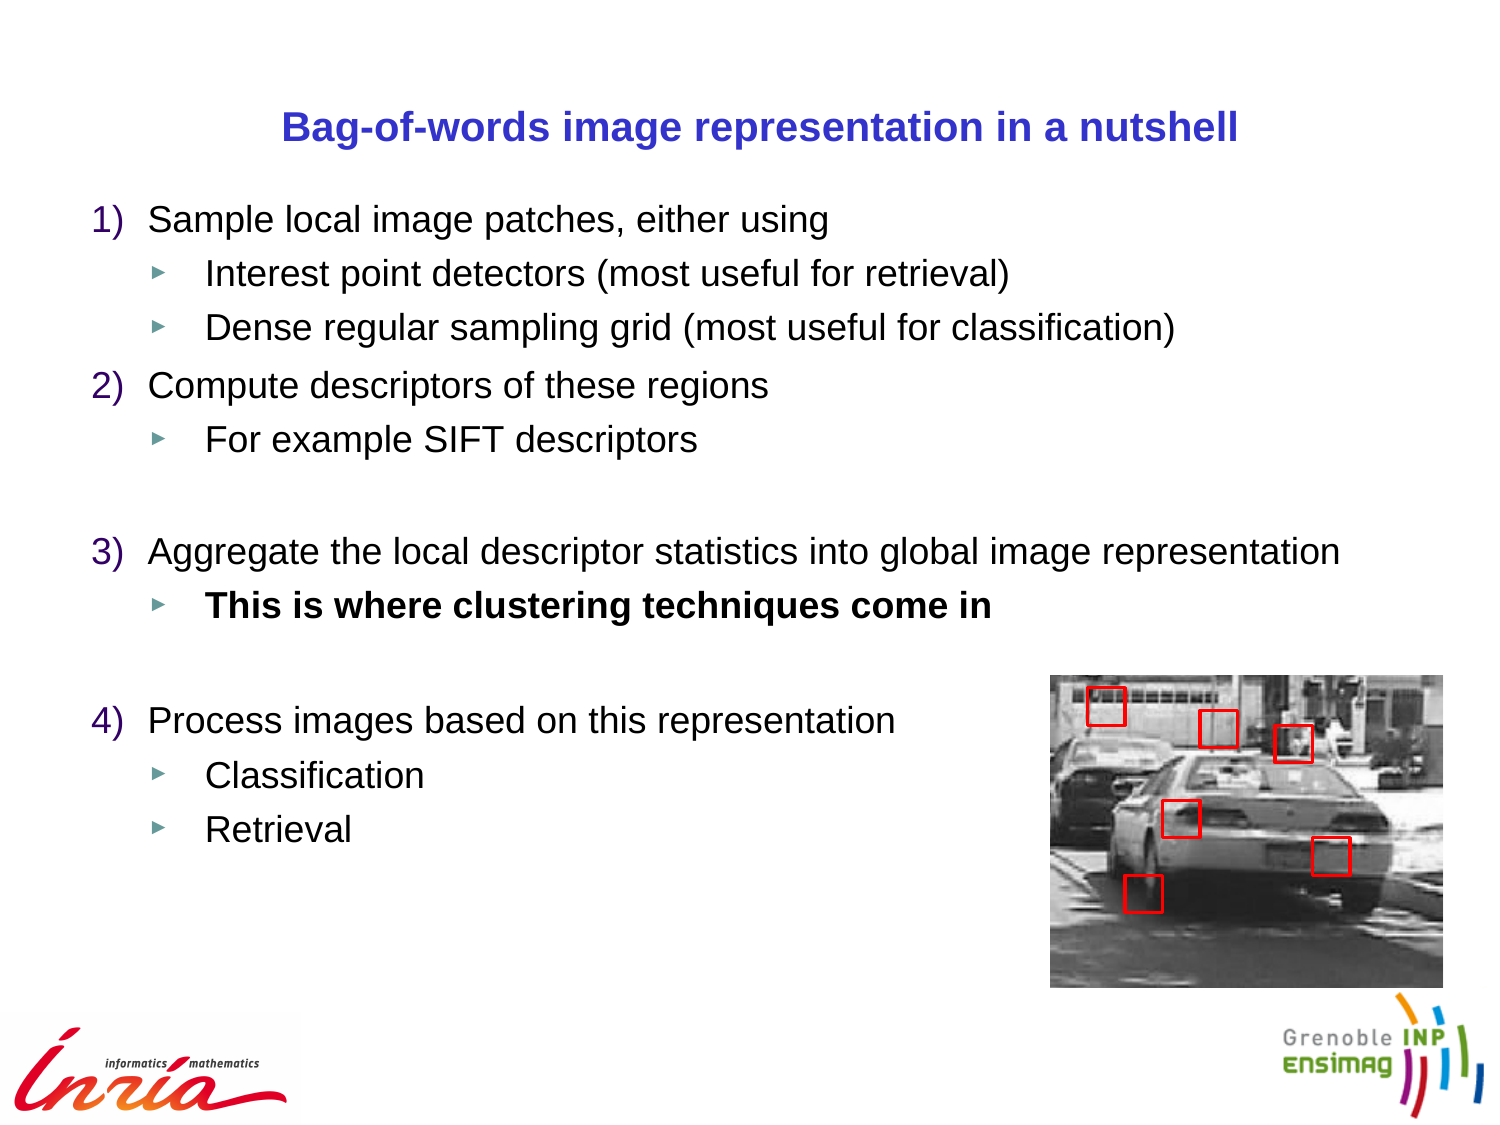

# Bag-of-words image representation in a nutshell
Sample local image patches, either using
Interest point detectors (most useful for retrieval)
Dense regular sampling grid (most useful for classification)
Compute descriptors of these regions
For example SIFT descriptors
Aggregate the local descriptor statistics into global image representation
This is where clustering techniques come in
Process images based on this representation
Classification
Retrieval